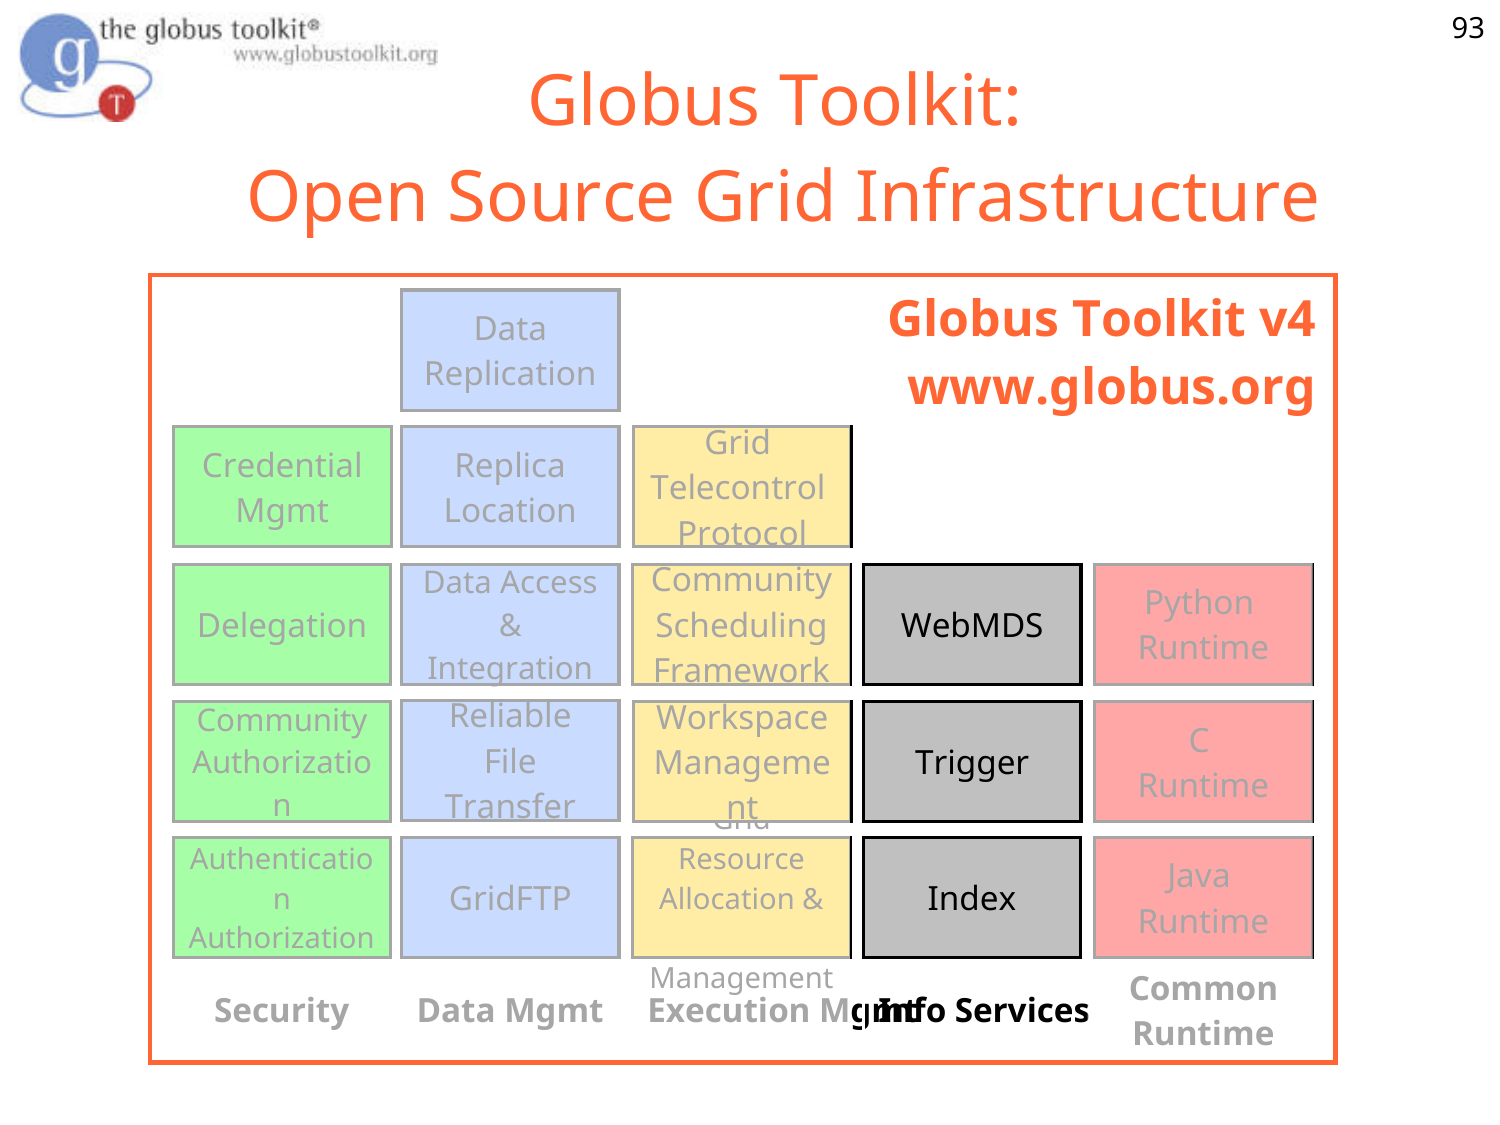

93
Globus Toolkit:
 Open Source Grid Infrastructure
Globus Toolkit v4
www.globus.org
Data
Replication
Credential
Mgmt
Replica
Location
Grid
Telecontrol
Protocol
Delegation
Data Access
& Integration
Community
Scheduling
Framework
WebMDS
Python
Runtime
Reliable
File
Transfer
Community
Authorization
Workspace
Management
Trigger
C
Runtime
Authentication
Authorization
GridFTP
Grid Resource
Allocation &
 Management
Index
Java
Runtime
Security
Data Mgmt
Execution Mgmt
Info Services
Common
Runtime